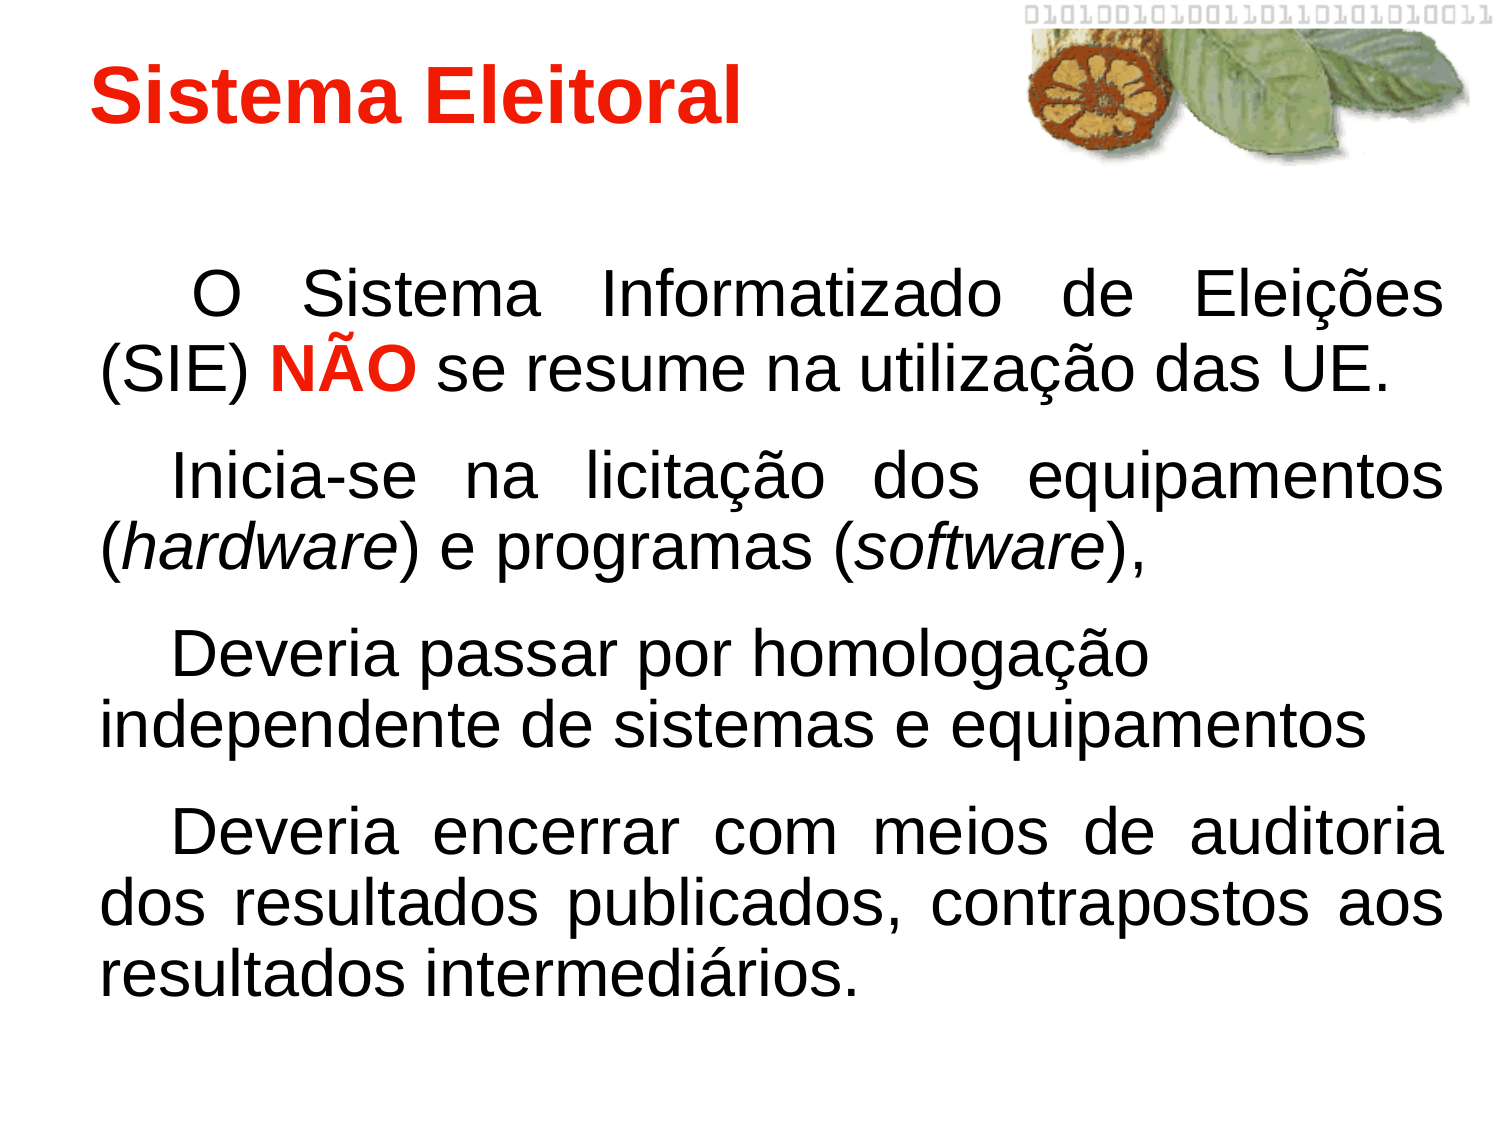

# Sistema Eleitoral
	O Sistema Informatizado de Eleições (SIE) NÃO se resume na utilização das UE.
Inicia-se na licitação dos equipamentos (hardware) e programas (software),
Deveria passar por homologação independente de sistemas e equipamentos
Deveria encerrar com meios de auditoria dos resultados publicados, contrapostos aos resultados intermediários.